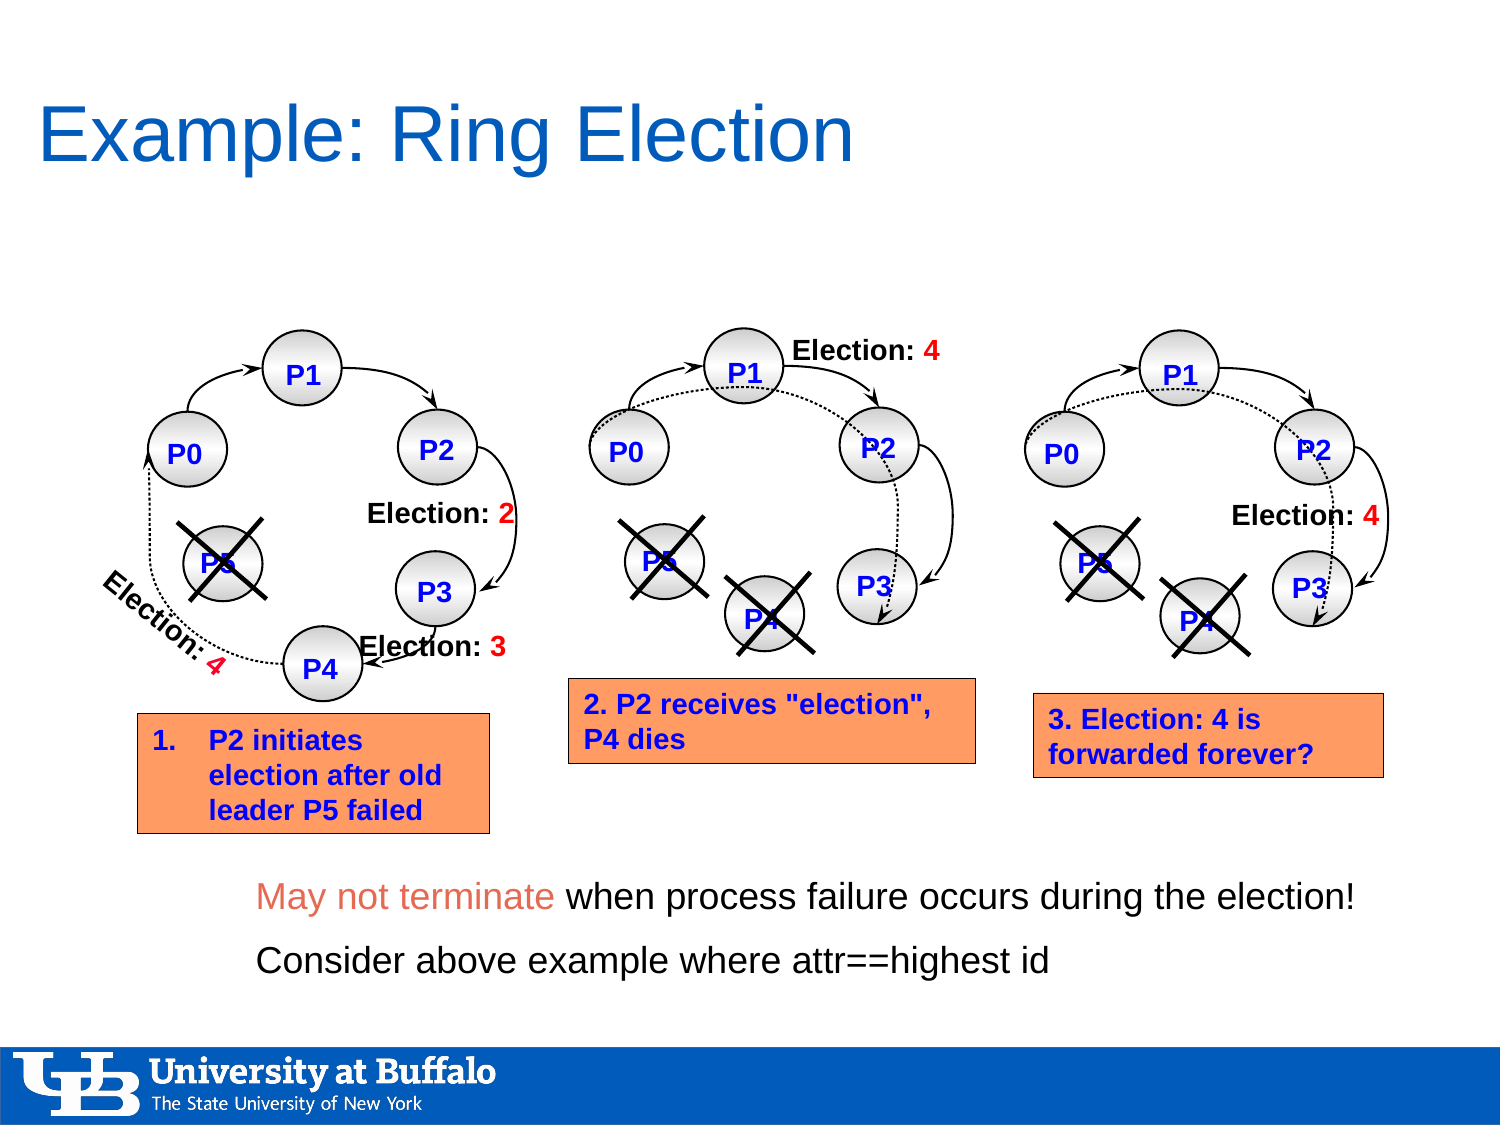

# Example: Ring Election
Election: 4
P1
P2
P0
P5
P3
P4
2. P2 receives "election", 	P4 dies
P1
P2
P0
P5
P3
P4
P2 initiates election after old leader P5 failed
P1
P2
P0
P5
P3
P4
3. Election: 4 is forwarded forever?
Election: 2
Election: 4
Election: 3
Election: 4
May not terminate when process failure occurs during the election!
Consider above example where attr==highest id